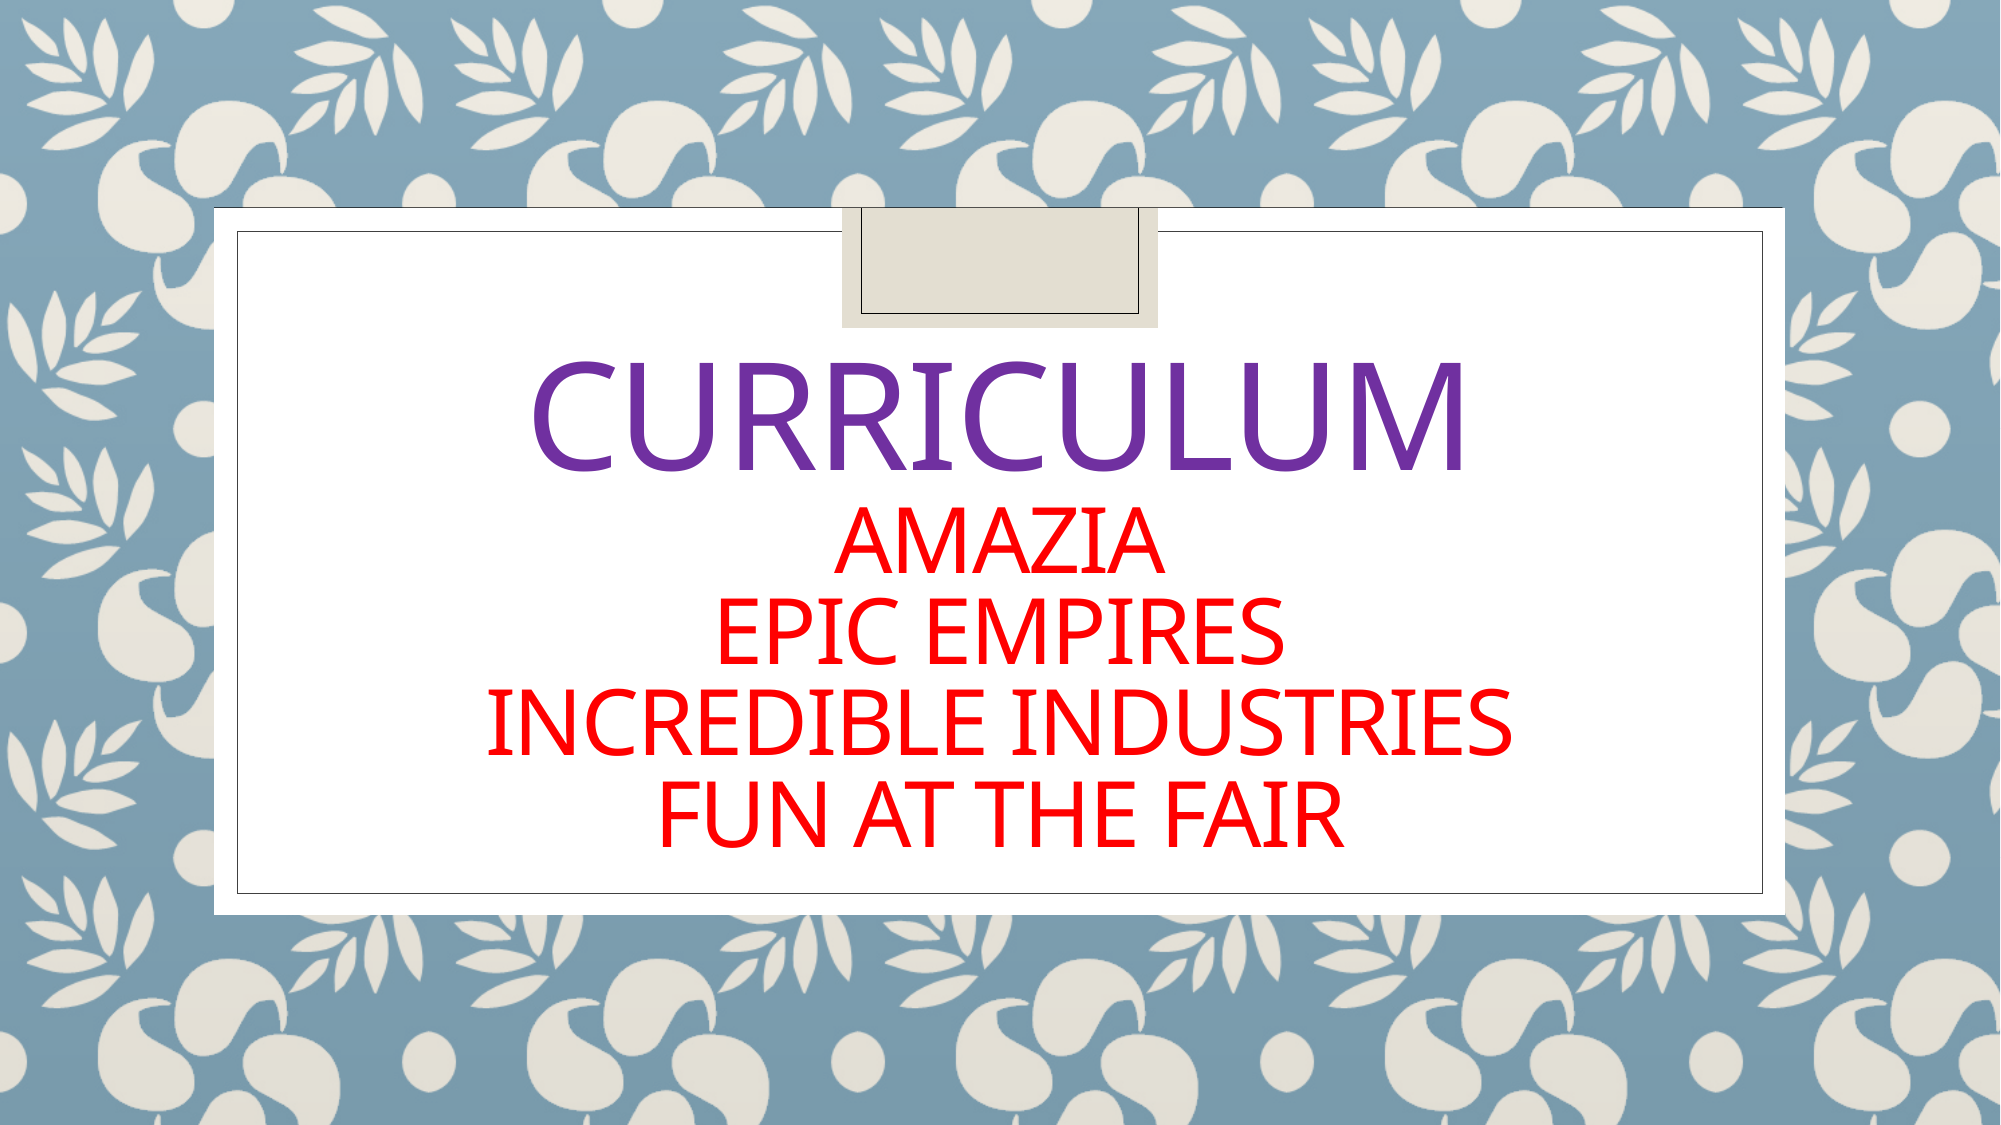

# Curriculum Amazia epic empires incredible industries fun at the fair